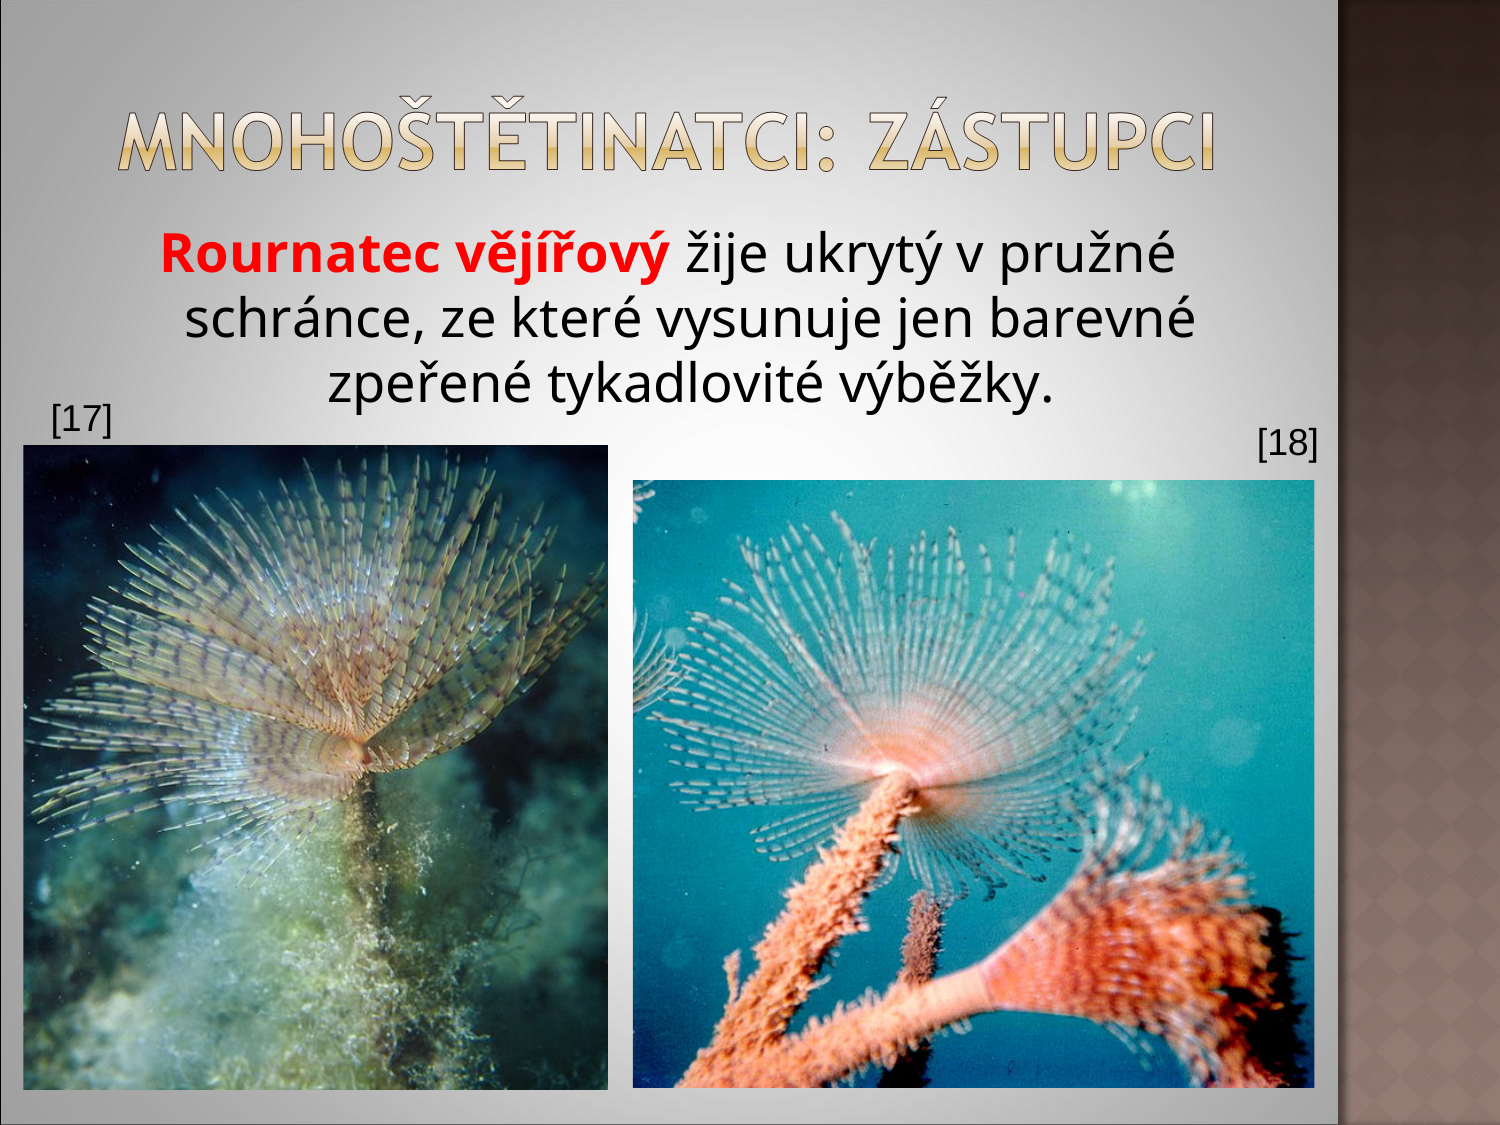

# Rournatec vějířový žije ukrytý v pružné schránce, ze které vysunuje jen barevné zpeřené tykadlovité výběžky.
[17]
[18]